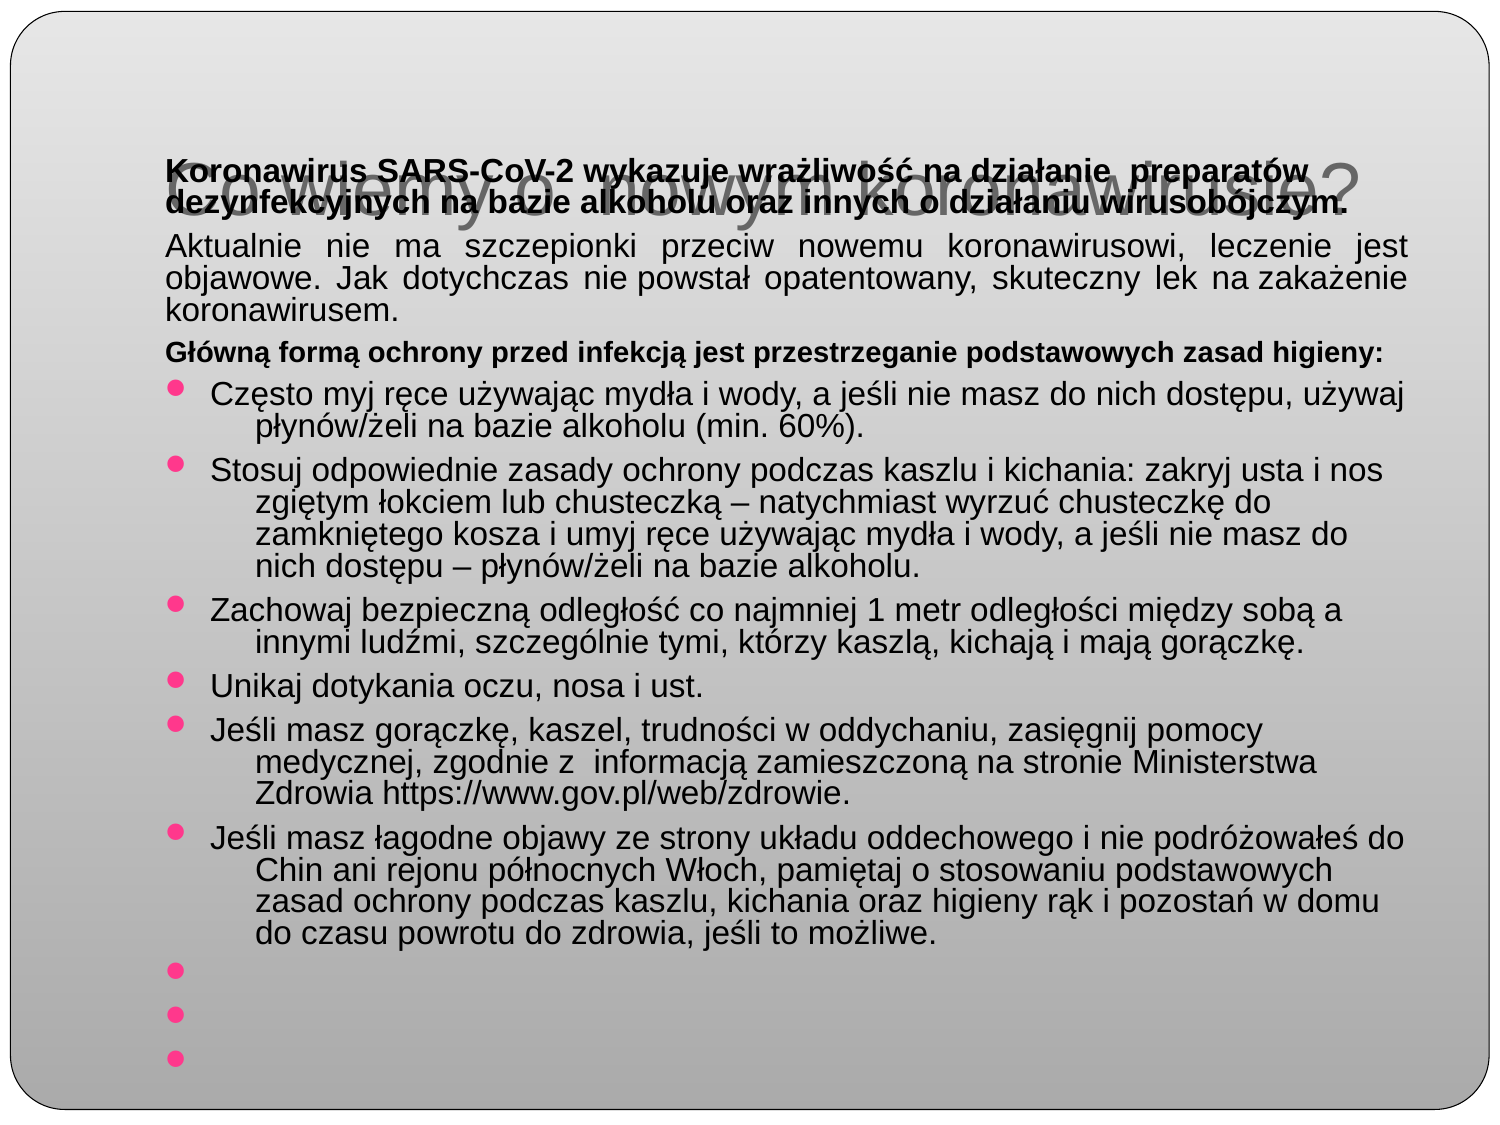

# Co wiemy o nowym koronawirusie?
Koronawirus SARS-CoV-2 wykazuje wrażliwość na działanie preparatów dezynfekcyjnych na bazie alkoholu oraz innych o działaniu wirusobójczym.
Aktualnie nie ma szczepionki przeciw nowemu koronawirusowi, leczenie jest objawowe. Jak dotychczas nie powstał opatentowany, skuteczny lek na zakażenie koronawirusem.
Główną formą ochrony przed infekcją jest przestrzeganie podstawowych zasad higieny:
Często myj ręce używając mydła i wody, a jeśli nie masz do nich dostępu, używaj płynów/żeli na bazie alkoholu (min. 60%).
Stosuj odpowiednie zasady ochrony podczas kaszlu i kichania: zakryj usta i nos zgiętym łokciem lub chusteczką – natychmiast wyrzuć chusteczkę do zamkniętego kosza i umyj ręce używając mydła i wody, a jeśli nie masz do nich dostępu – płynów/żeli na bazie alkoholu.
Zachowaj bezpieczną odległość co najmniej 1 metr odległości między sobą a innymi ludźmi, szczególnie tymi, którzy kaszlą, kichają i mają gorączkę.
Unikaj dotykania oczu, nosa i ust.
Jeśli masz gorączkę, kaszel, trudności w oddychaniu, zasięgnij pomocy medycznej, zgodnie z informacją zamieszczoną na stronie Ministerstwa Zdrowia https://www.gov.pl/web/zdrowie.
Jeśli masz łagodne objawy ze strony układu oddechowego i nie podróżowałeś do Chin ani rejonu północnych Włoch, pamiętaj o stosowaniu podstawowych zasad ochrony podczas kaszlu, kichania oraz higieny rąk i pozostań w domu do czasu powrotu do zdrowia, jeśli to możliwe.